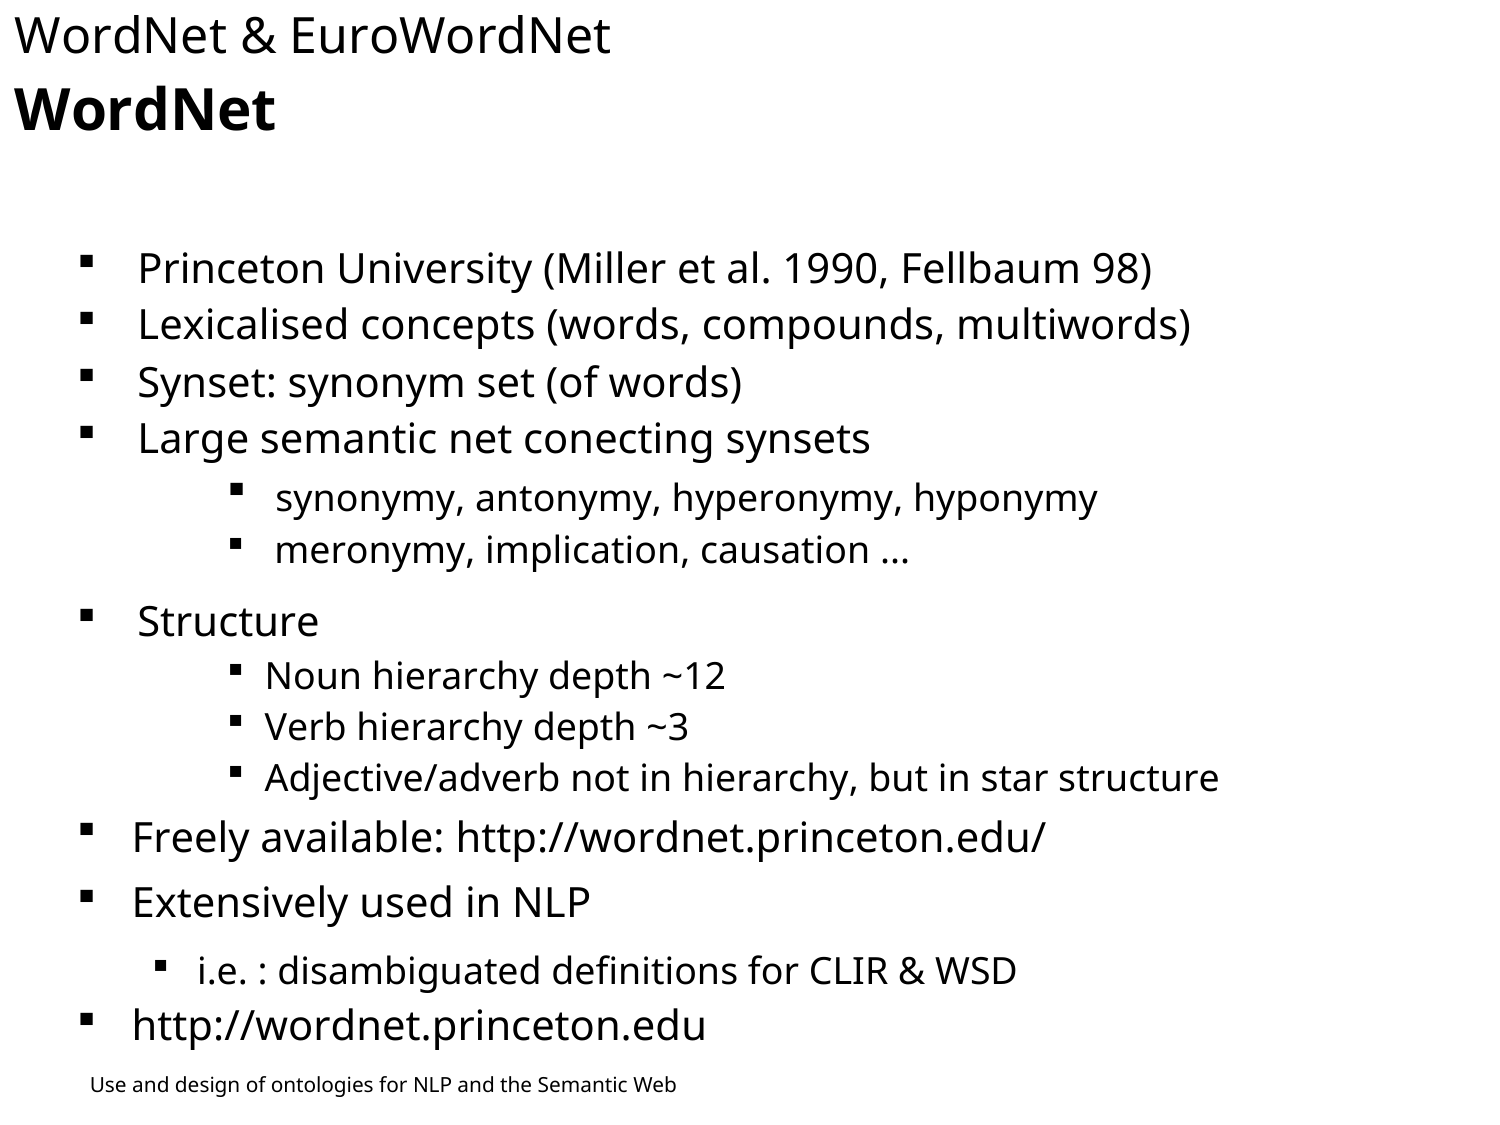

# WordNet & EuroWordNet WordNet
Princeton University (Miller et al. 1990, Fellbaum 98)
Lexicalised concepts (words, compounds, multiwords)
Synset: synonym set (of words)
Large semantic net conecting synsets
 synonymy, antonymy, hyperonymy, hyponymy
 meronymy, implication, causation ...
Structure
Noun hierarchy depth ~12
Verb hierarchy depth ~3
Adjective/adverb not in hierarchy, but in star structure
Freely available: http://wordnet.princeton.edu/
Extensively used in NLP
i.e. : disambiguated definitions for CLIR & WSD
http://wordnet.princeton.edu